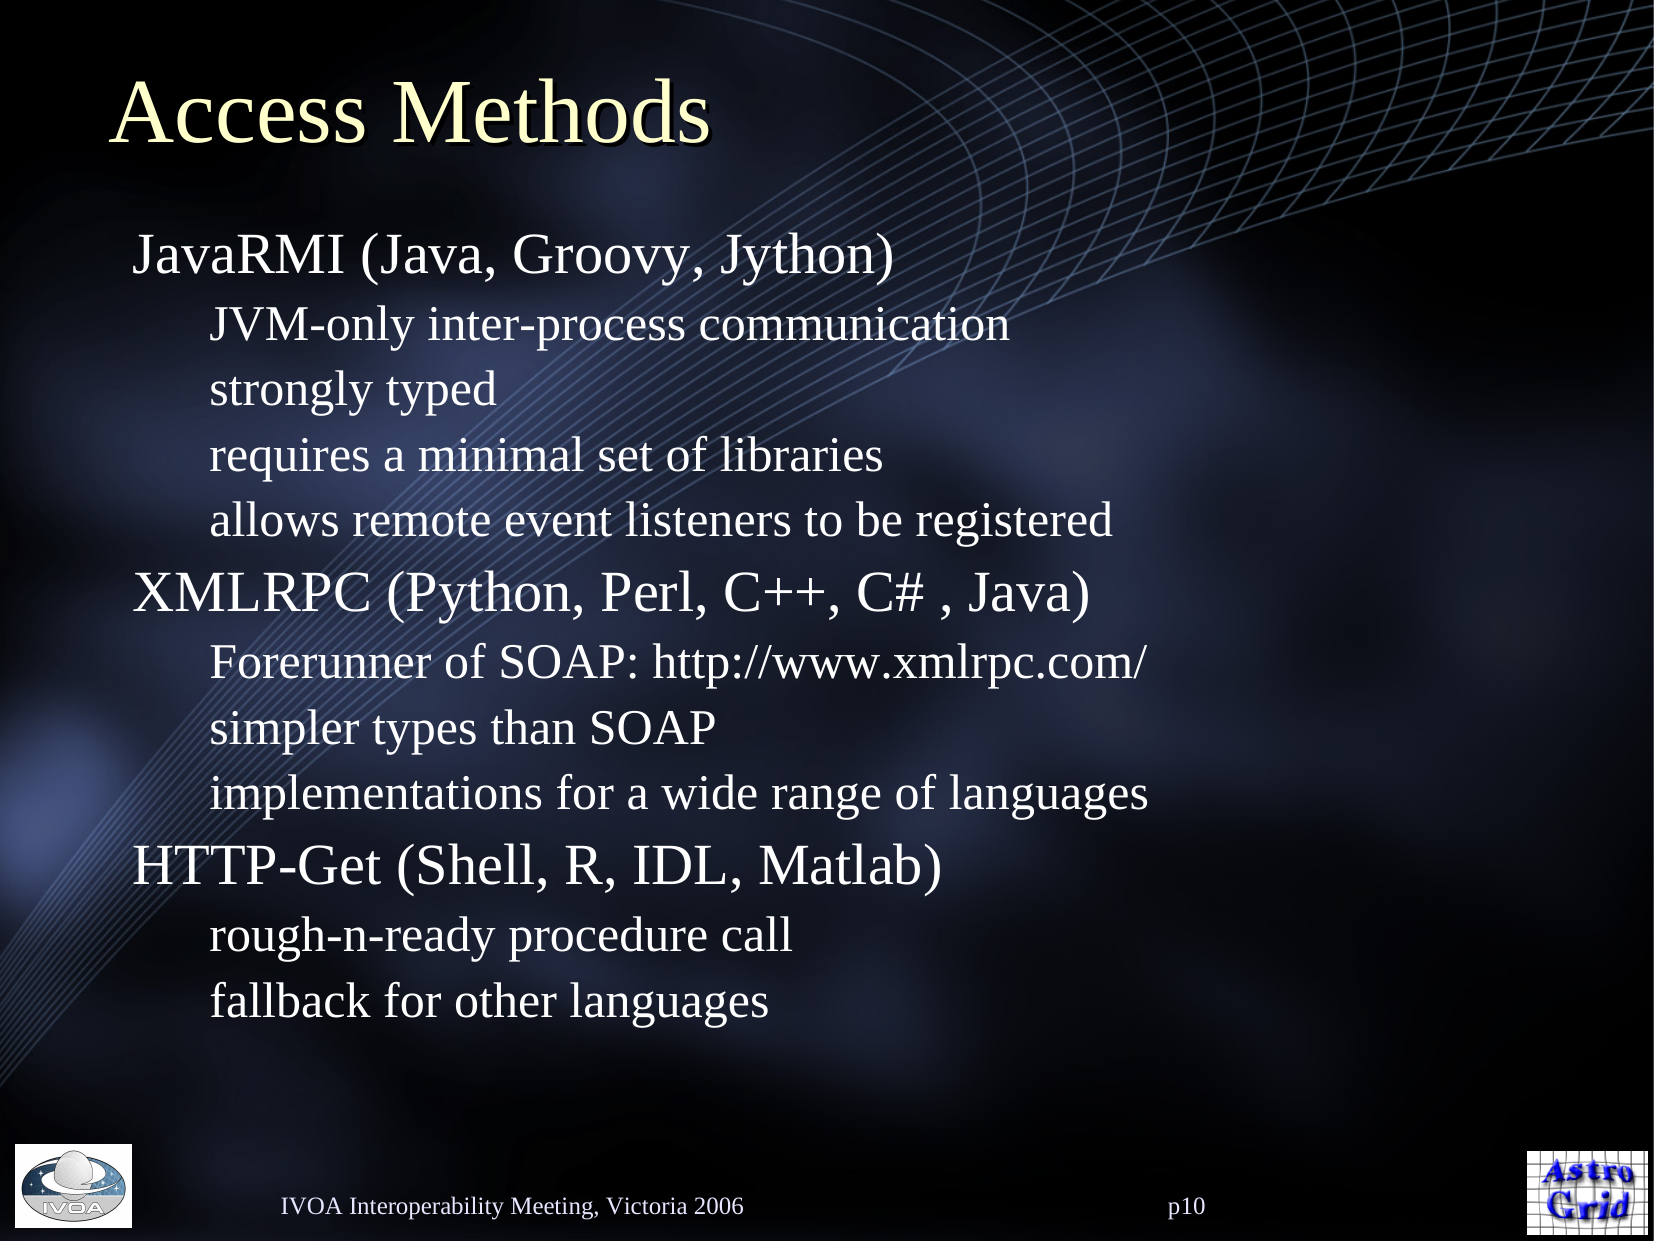

# Access Methods
JavaRMI (Java, Groovy, Jython)
JVM-only inter-process communication
strongly typed
requires a minimal set of libraries
allows remote event listeners to be registered
XMLRPC (Python, Perl, C++, C# , Java)
Forerunner of SOAP: http://www.xmlrpc.com/
simpler types than SOAP
implementations for a wide range of languages
HTTP-Get (Shell, R, IDL, Matlab)
rough-n-ready procedure call
fallback for other languages